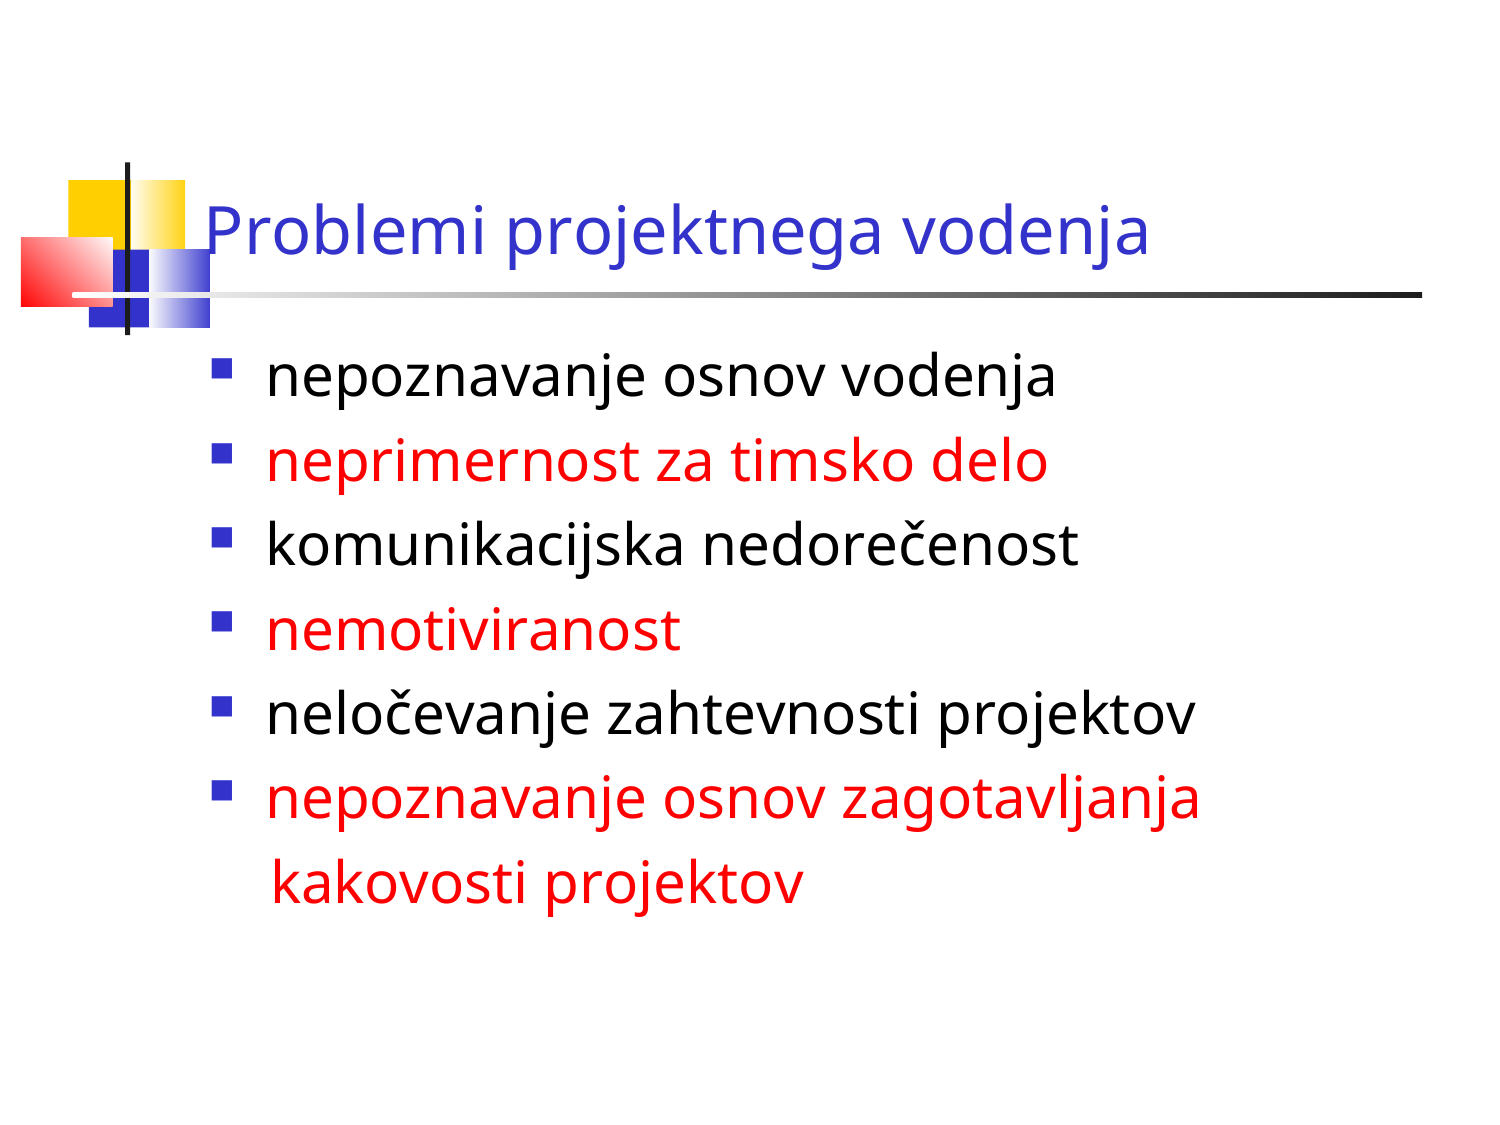

# Problemi projektnega vodenja
nepoznavanje osnov vodenja
neprimernost za timsko delo
komunikacijska nedorečenost
nemotiviranost
neločevanje zahtevnosti projektov
nepoznavanje osnov zagotavljanja
 kakovosti projektov